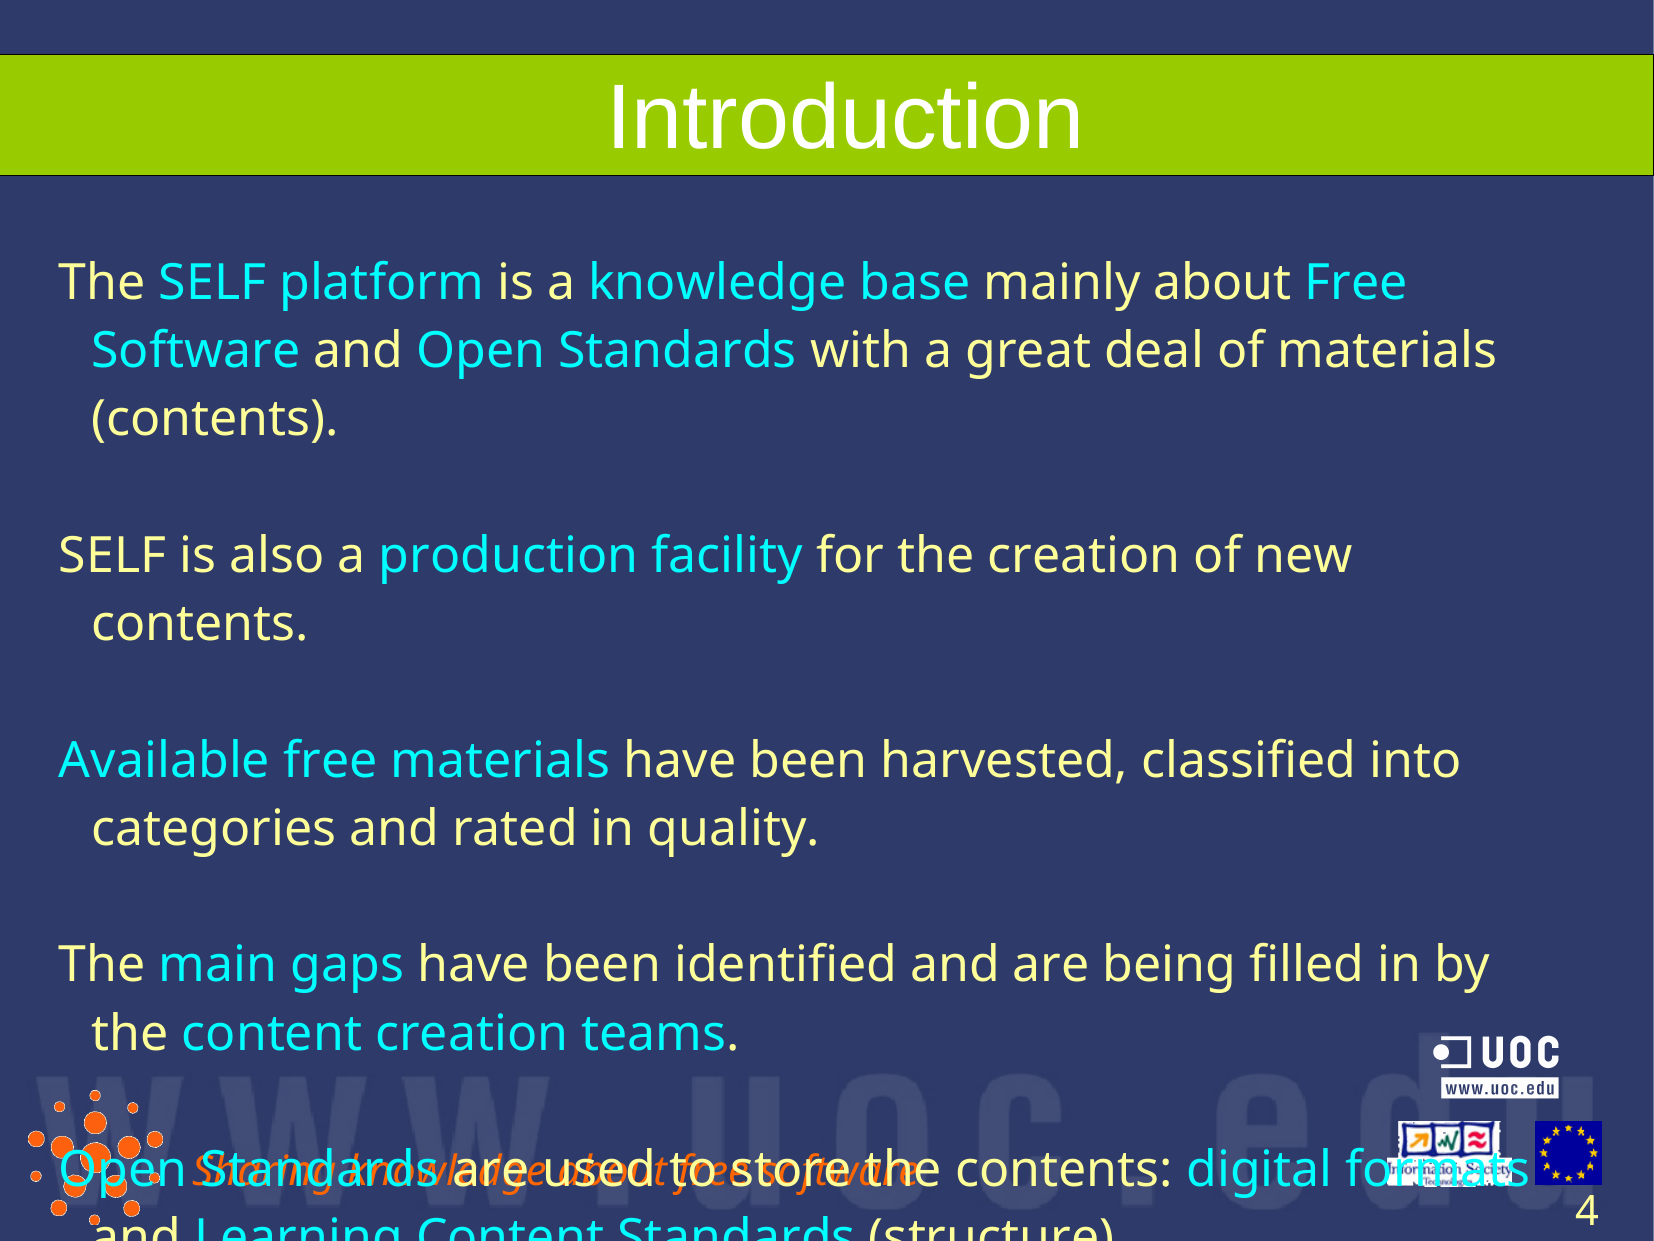

# Introduction
The SELF platform is a knowledge base mainly about Free Software and Open Standards with a great deal of materials (contents).
SELF is also a production facility for the creation of new contents.
Available free materials have been harvested, classified into categories and rated in quality.
The main gaps have been identified and are being filled in by the content creation teams.
Open Standards are used to store the contents: digital formats and Learning Content Standards (structure).